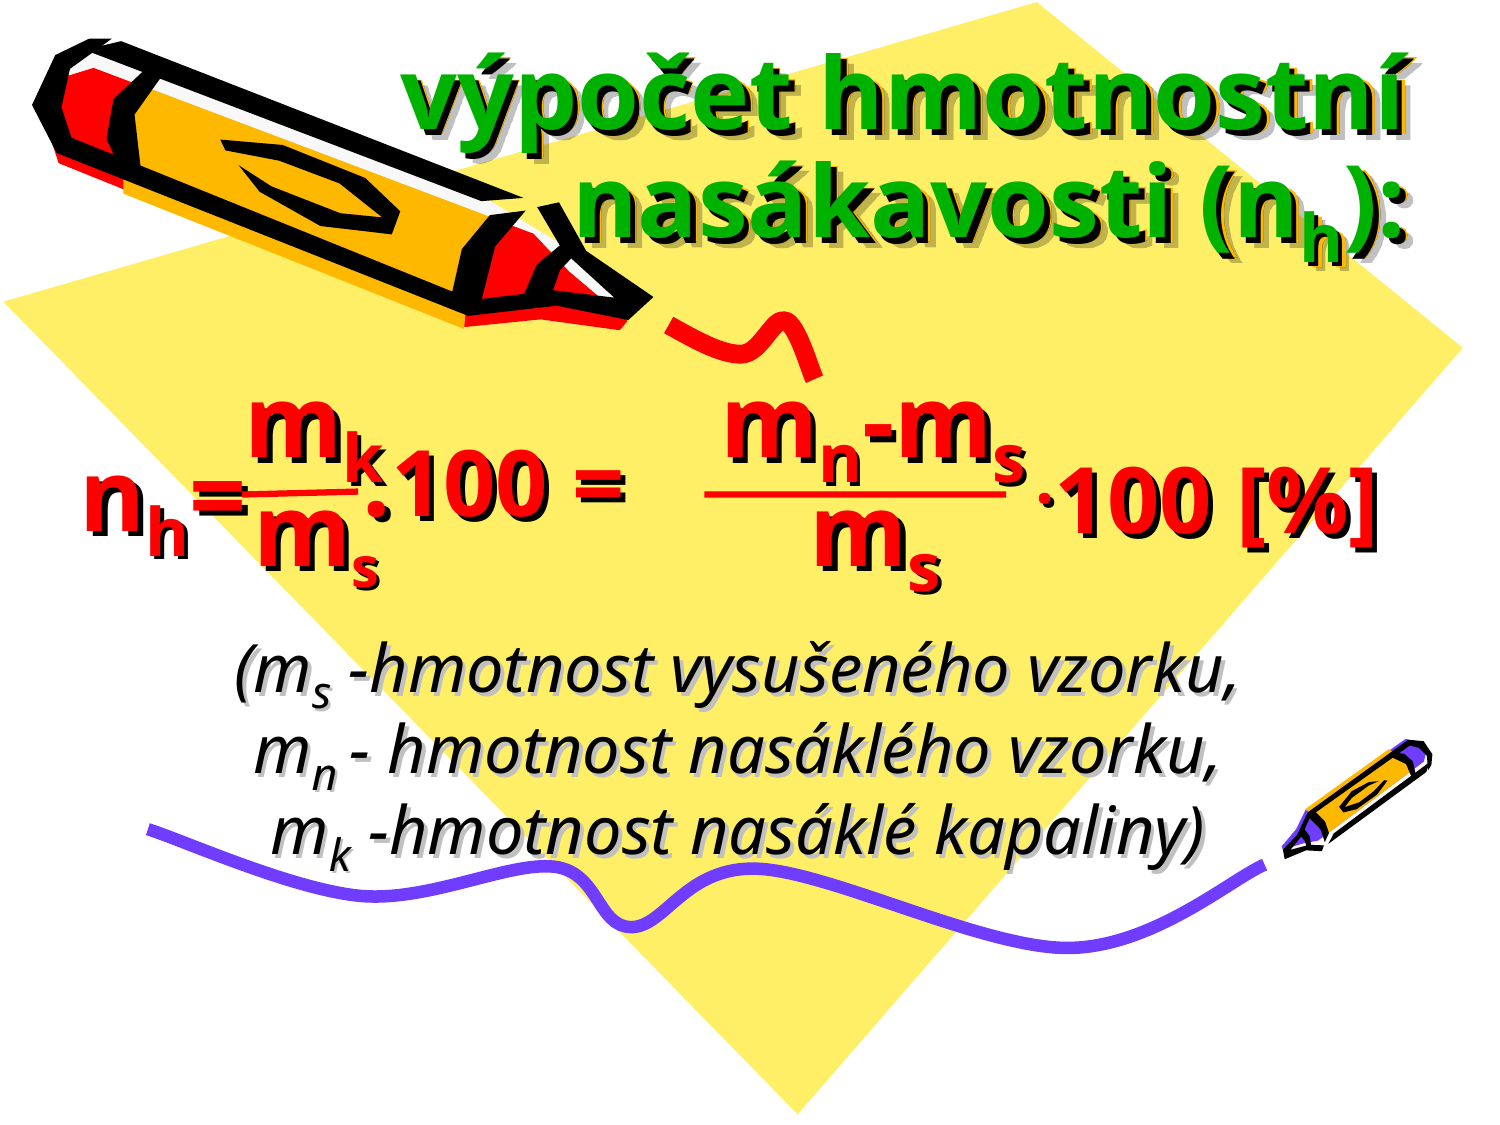

# výpočet hmotnostní nasákavosti (nh):
mk
mn-ms
.100 =
nh=
.100 [%]
ms
ms
(ms -hmotnost vysušeného vzorku,
mn - hmotnost nasáklého vzorku,
mk -hmotnost nasáklé kapaliny)